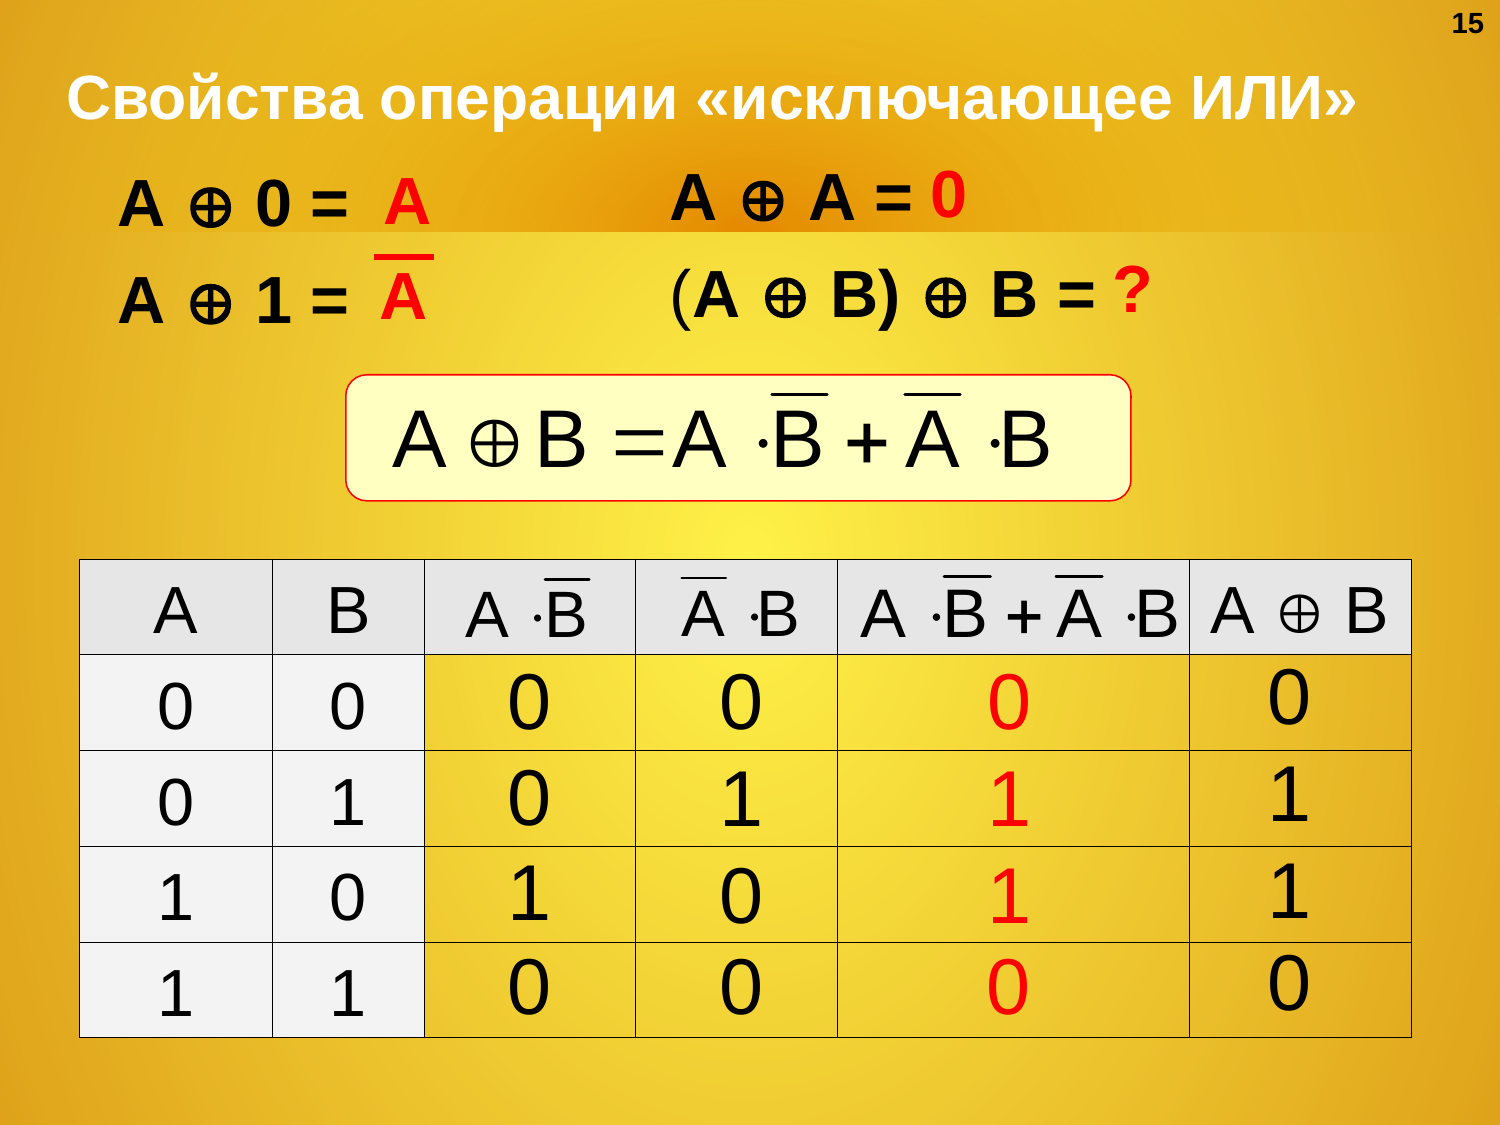

# Свойства операции «исключающее ИЛИ»
0
A  A =
(A  B)  B =
A
 A  0 =
 A  1 =
?
A
| A | B | | | | А  B |
| --- | --- | --- | --- | --- | --- |
| 0 | 0 | | | | |
| 0 | 1 | | | | |
| 1 | 0 | | | | |
| 1 | 1 | | | | |
0
1
1
0
0
1
1
0
0
0
1
0
0
1
0
0